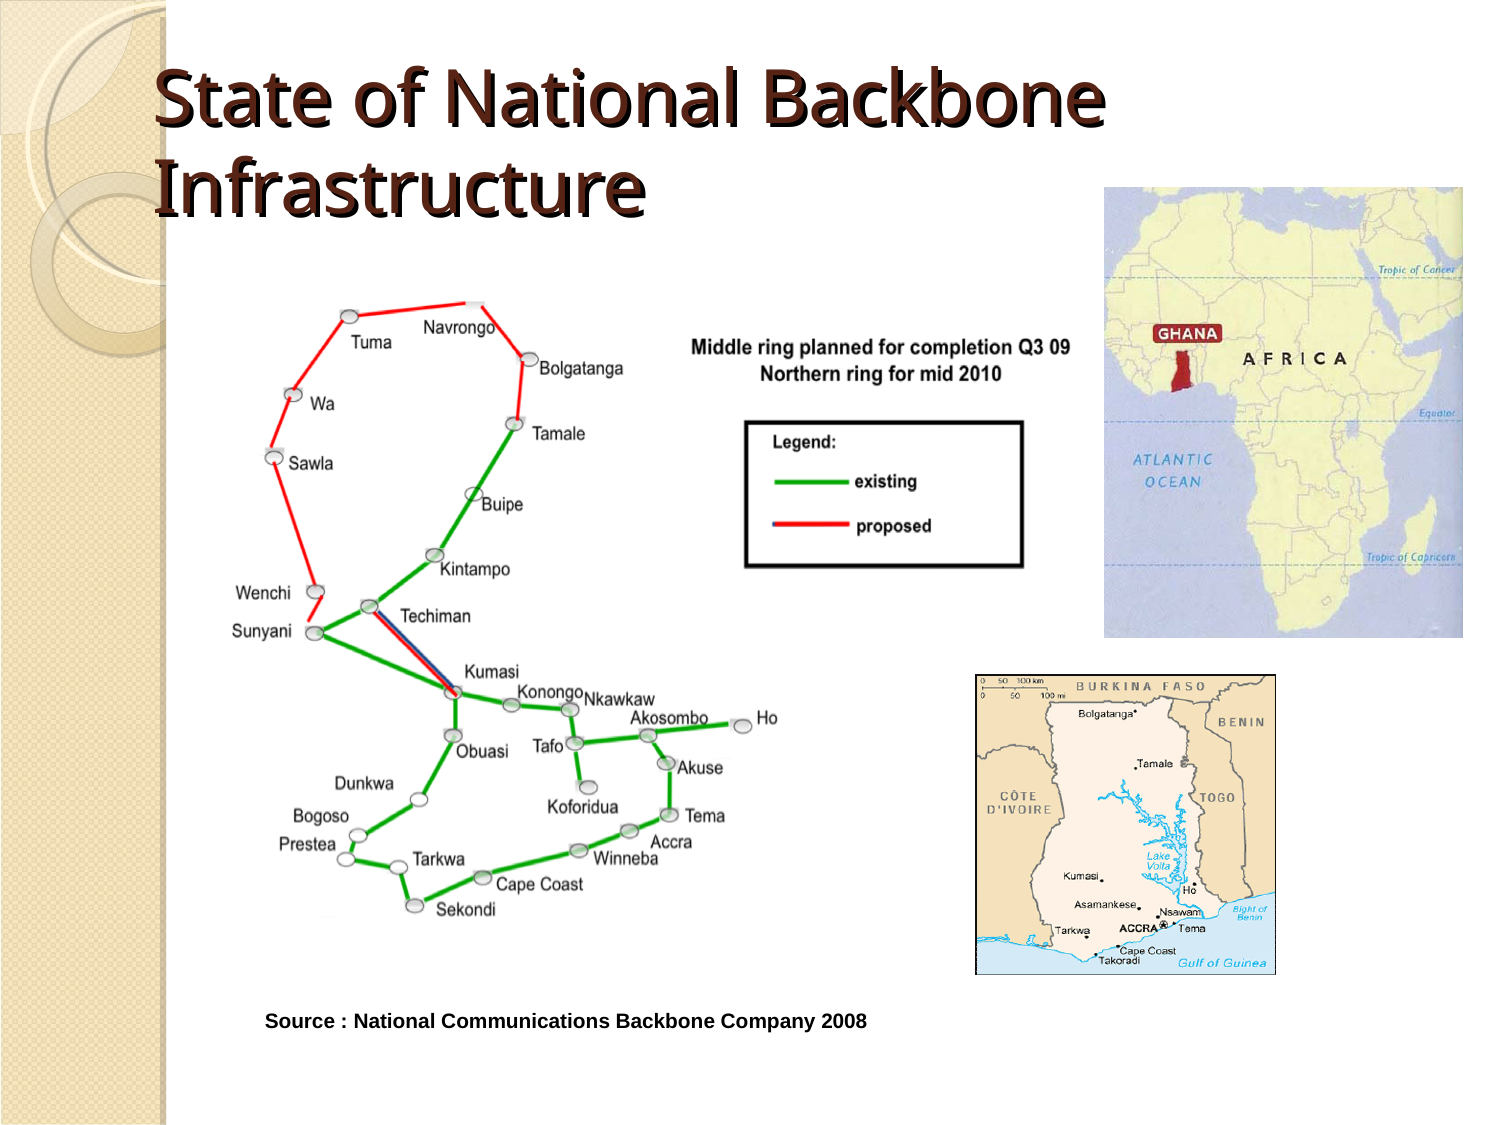

State of National Backbone Infrastructure
Source : National Communications Backbone Company 2008